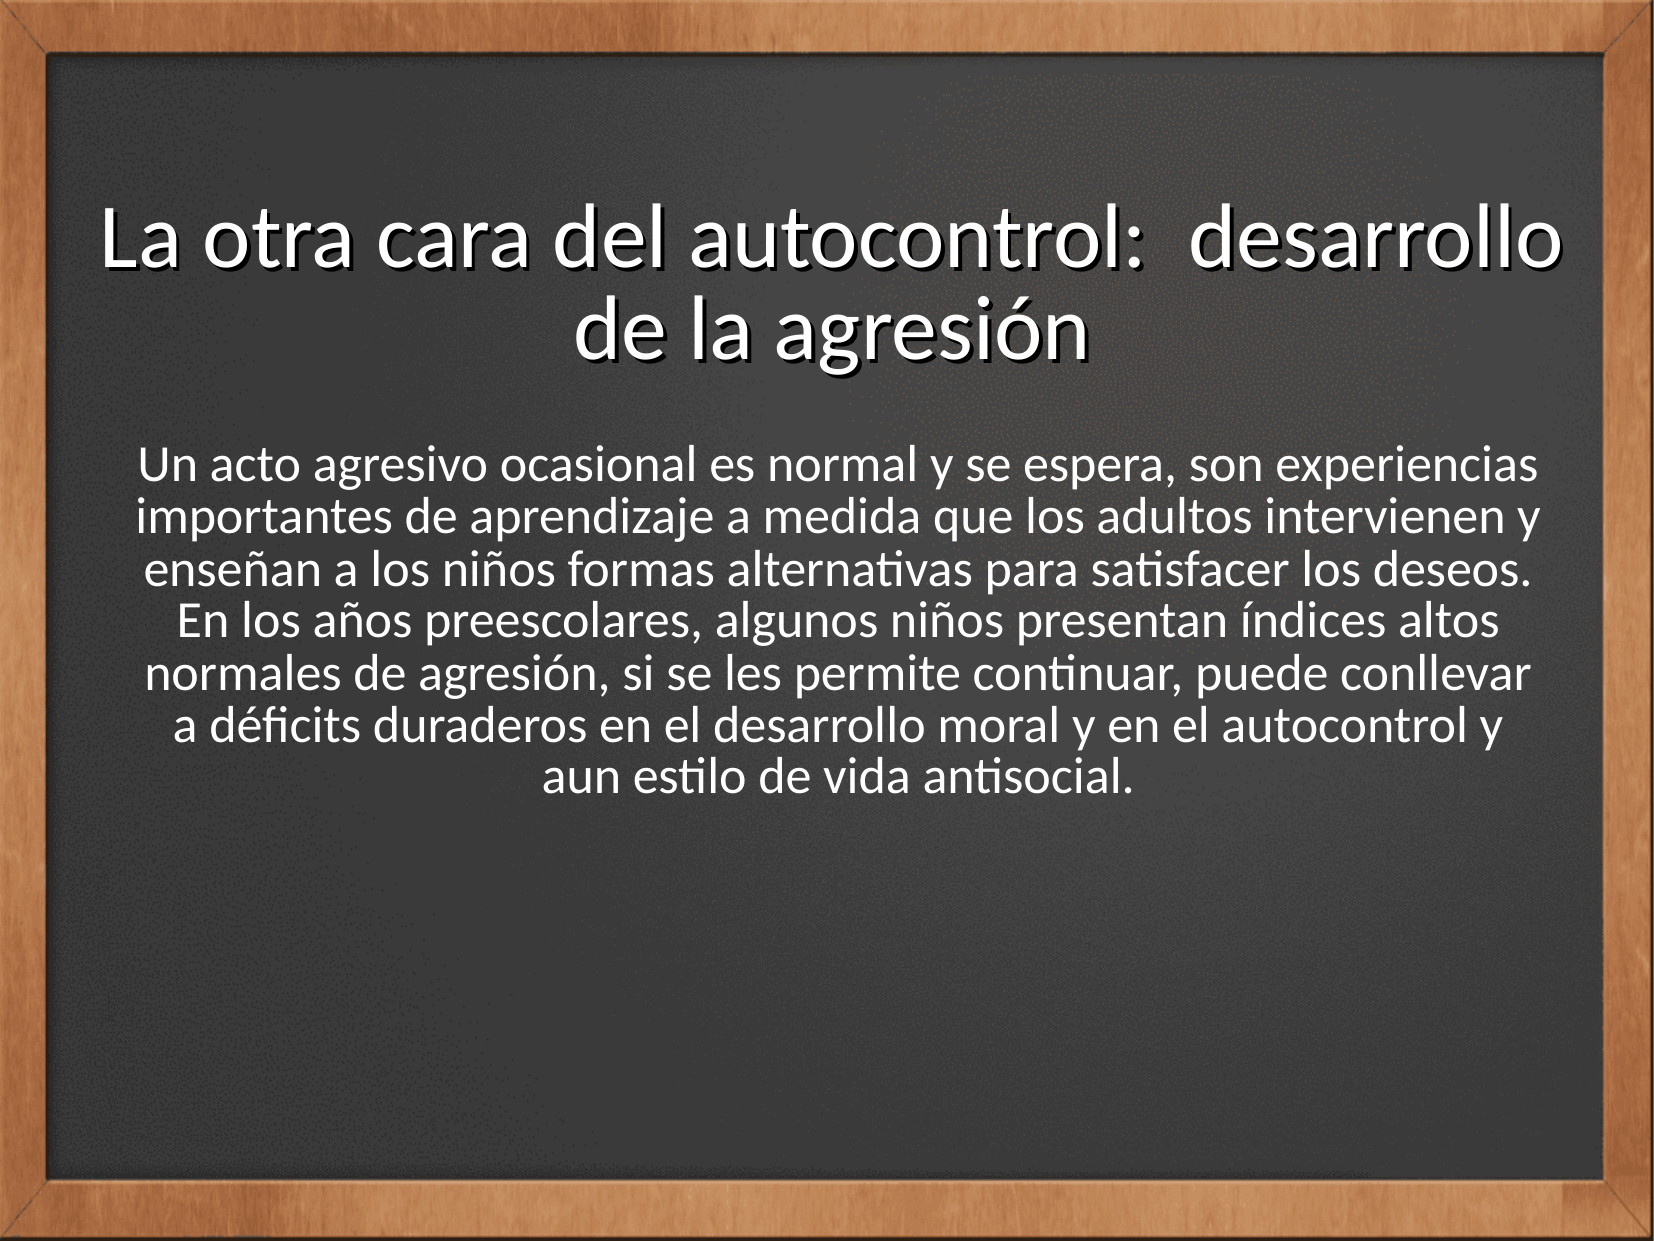

# La otra cara del autocontrol: desarrollo de la agresión
Un acto agresivo ocasional es normal y se espera, son experiencias importantes de aprendizaje a medida que los adultos intervienen y enseñan a los niños formas alternativas para satisfacer los deseos. En los años preescolares, algunos niños presentan índices altos normales de agresión, si se les permite continuar, puede conllevar a déficits duraderos en el desarrollo moral y en el autocontrol y aun estilo de vida antisocial.